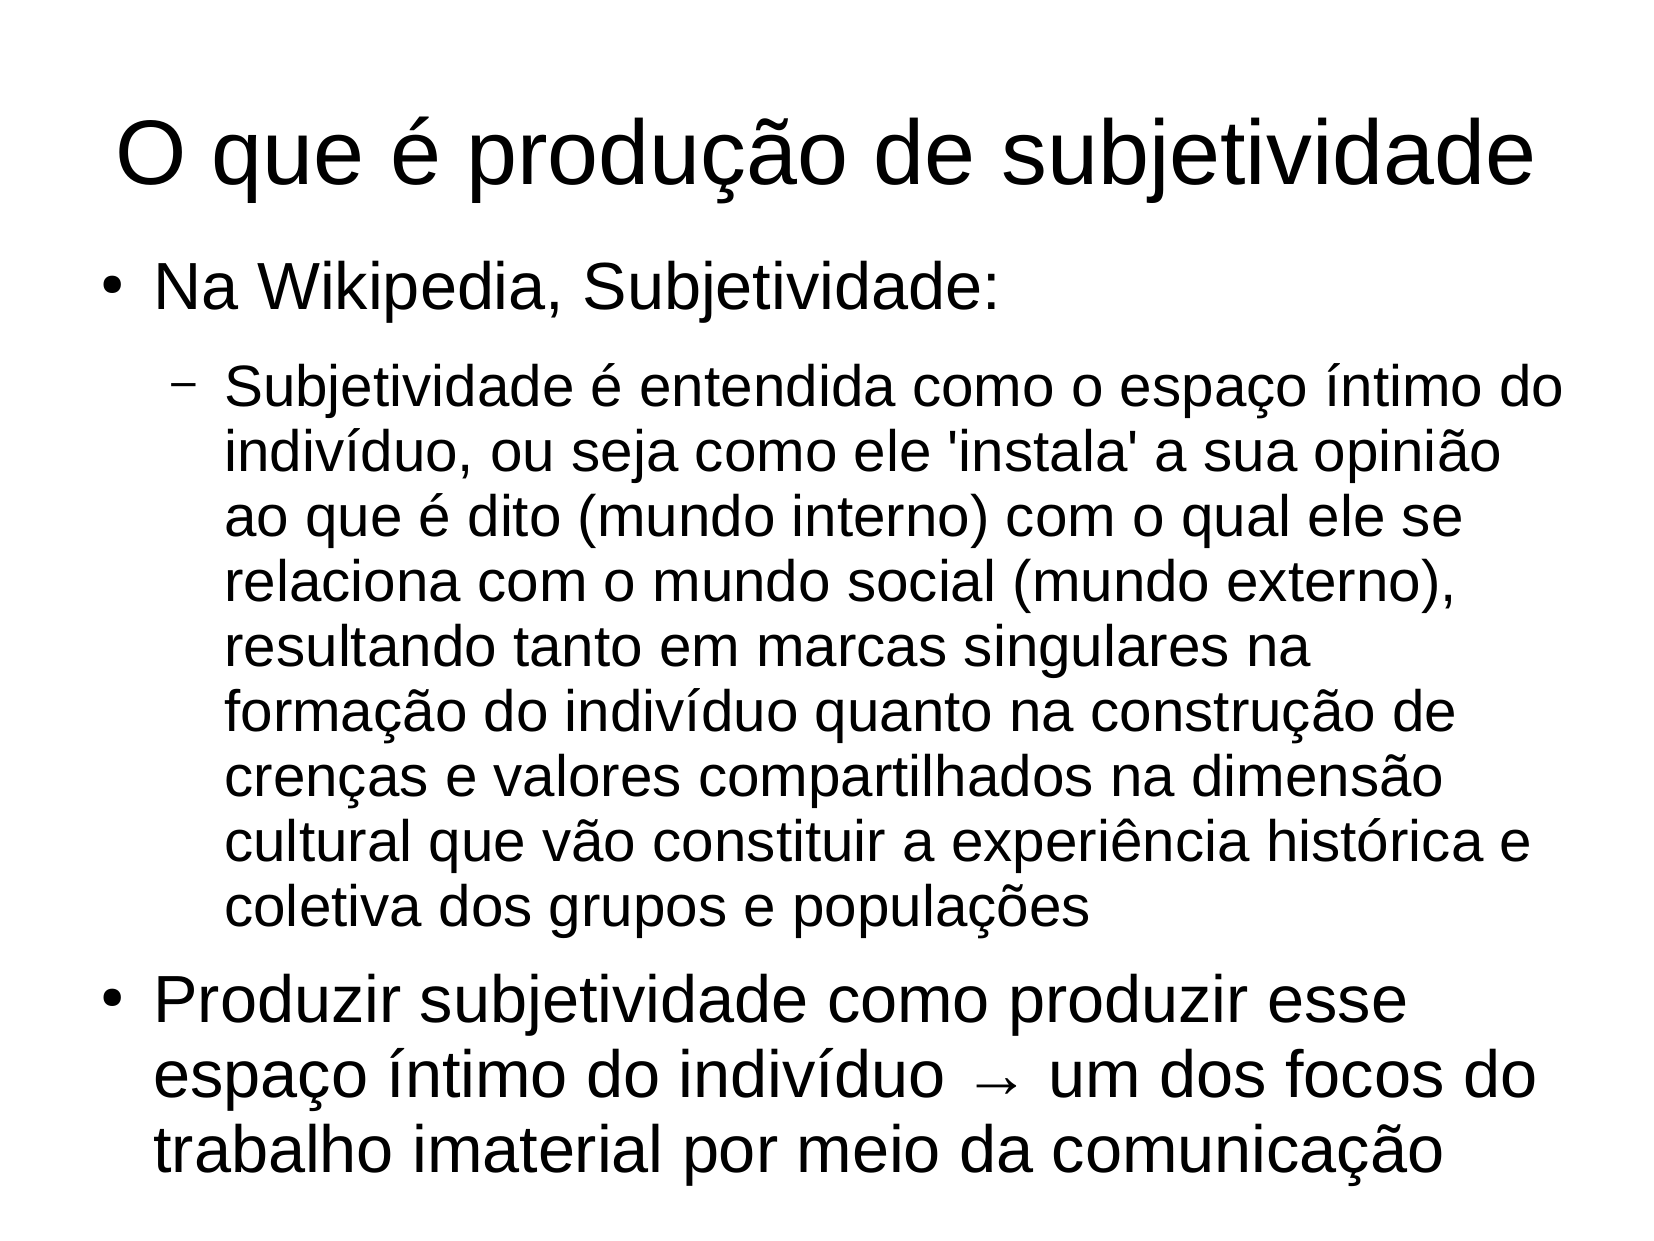

# O que é produção de subjetividade
Na Wikipedia, Subjetividade:
Subjetividade é entendida como o espaço íntimo do indivíduo, ou seja como ele 'instala' a sua opinião ao que é dito (mundo interno) com o qual ele se relaciona com o mundo social (mundo externo), resultando tanto em marcas singulares na formação do indivíduo quanto na construção de crenças e valores compartilhados na dimensão cultural que vão constituir a experiência histórica e coletiva dos grupos e populações
Produzir subjetividade como produzir esse espaço íntimo do indivíduo → um dos focos do trabalho imaterial por meio da comunicação